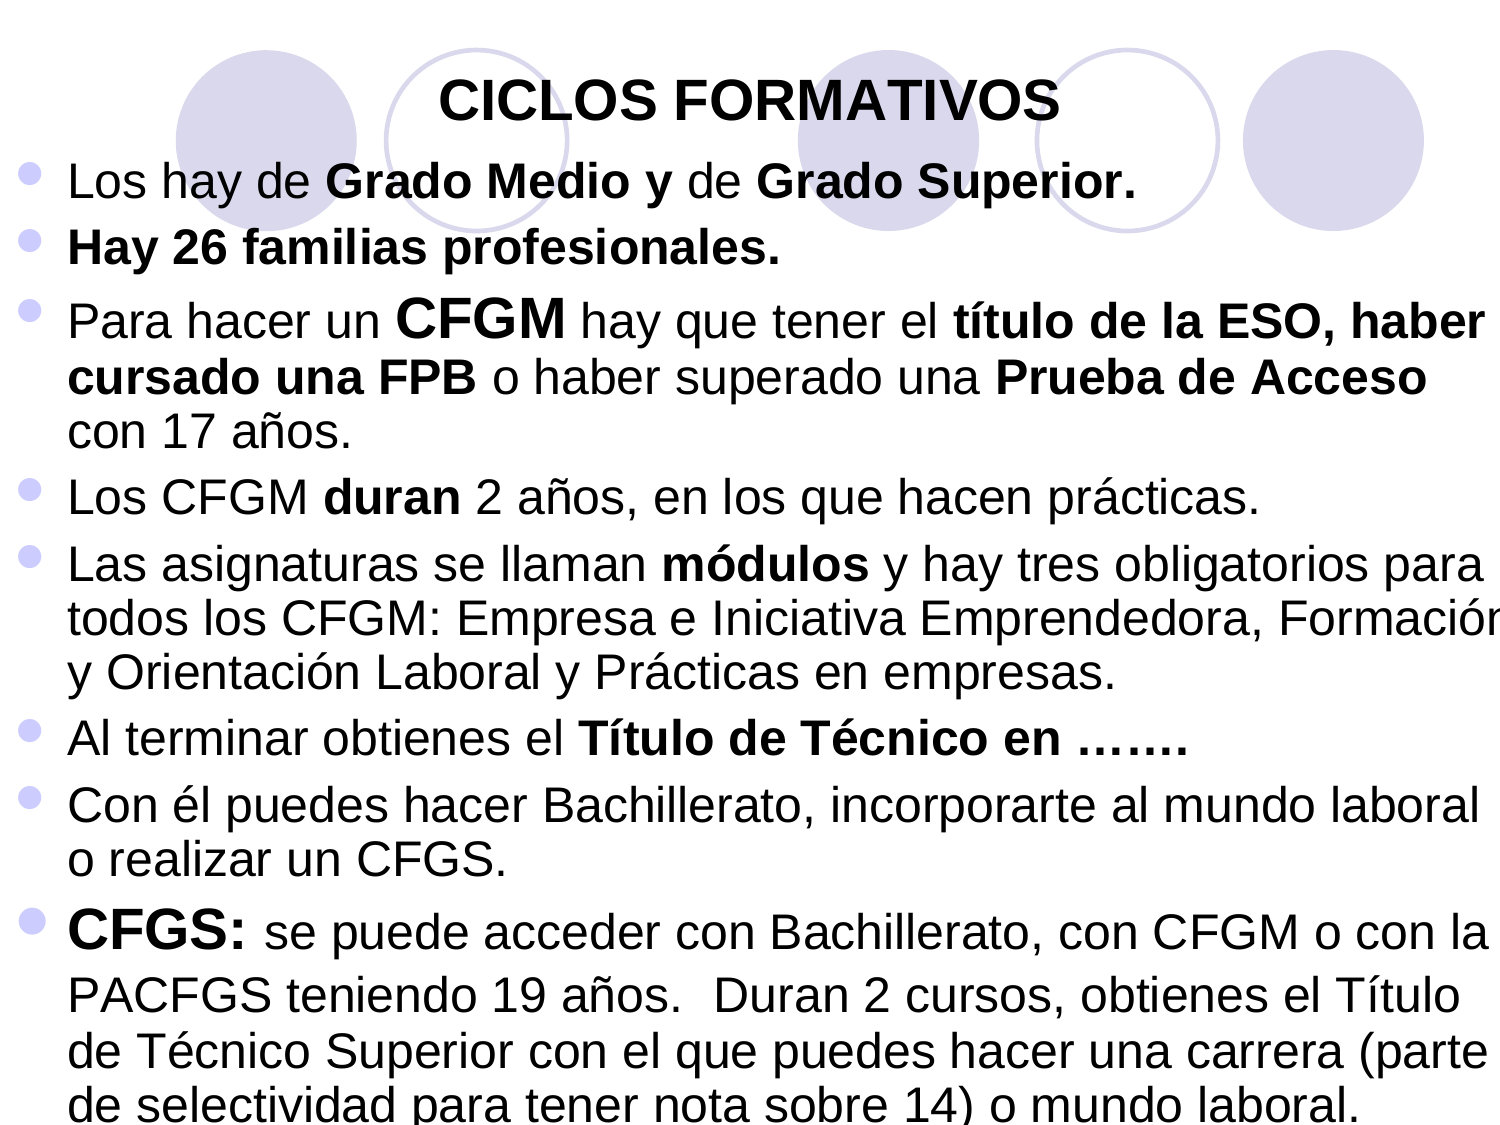

CICLOS FORMATIVOS
Los hay de Grado Medio y de Grado Superior.
Hay 26 familias profesionales.
Para hacer un CFGM hay que tener el título de la ESO, haber cursado una FPB o haber superado una Prueba de Acceso con 17 años.
Los CFGM duran 2 años, en los que hacen prácticas.
Las asignaturas se llaman módulos y hay tres obligatorios para todos los CFGM: Empresa e Iniciativa Emprendedora, Formación y Orientación Laboral y Prácticas en empresas.
Al terminar obtienes el Título de Técnico en …….
Con él puedes hacer Bachillerato, incorporarte al mundo laboral o realizar un CFGS.
CFGS: se puede acceder con Bachillerato, con CFGM o con la PACFGS teniendo 19 años. Duran 2 cursos, obtienes el Título de Técnico Superior con el que puedes hacer una carrera (parte de selectividad para tener nota sobre 14) o mundo laboral.